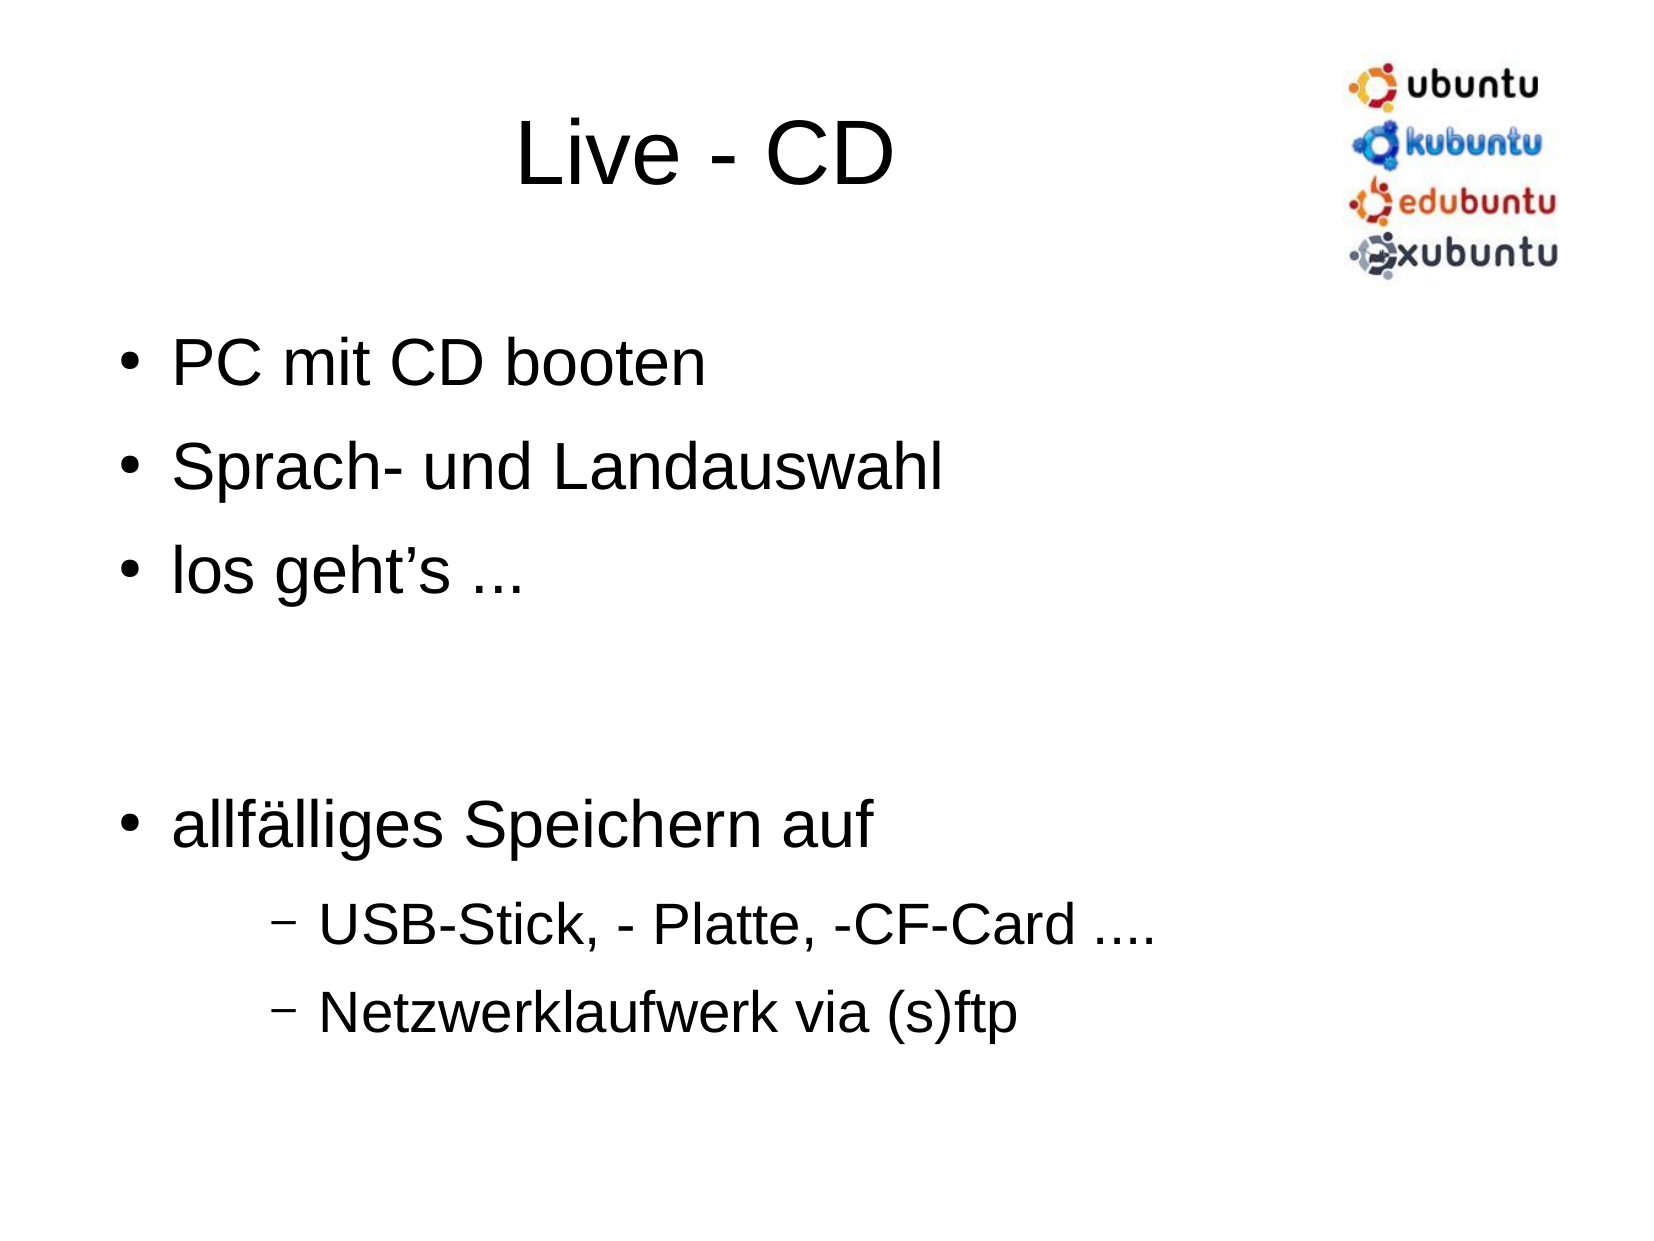

# Live - CD
PC mit CD booten
Sprach- und Landauswahl
los geht’s ...
allfälliges Speichern auf
USB-Stick, - Platte, -CF-Card ....
Netzwerklaufwerk via (s)ftp